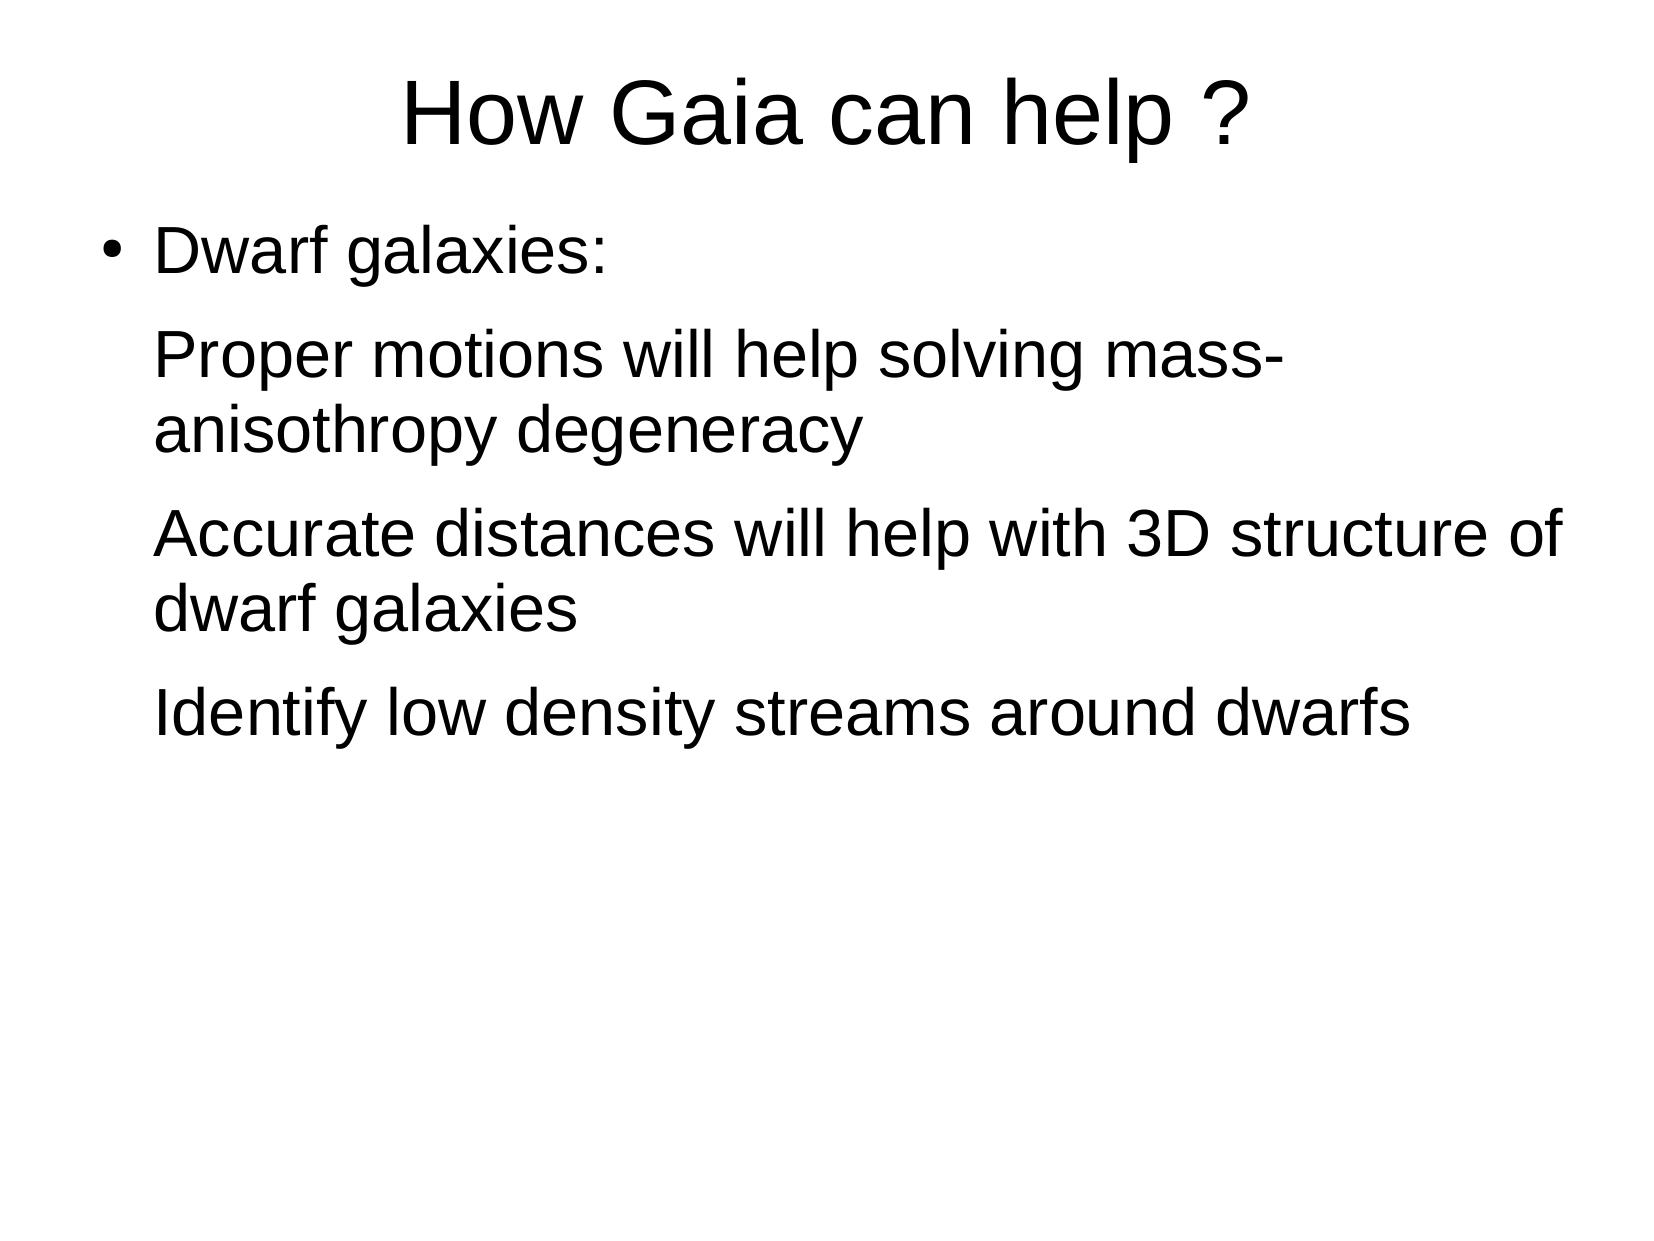

# How Gaia can help ?
Dwarf galaxies:
Proper motions will help solving mass-anisothropy degeneracy
Accurate distances will help with 3D structure of dwarf galaxies
Identify low density streams around dwarfs